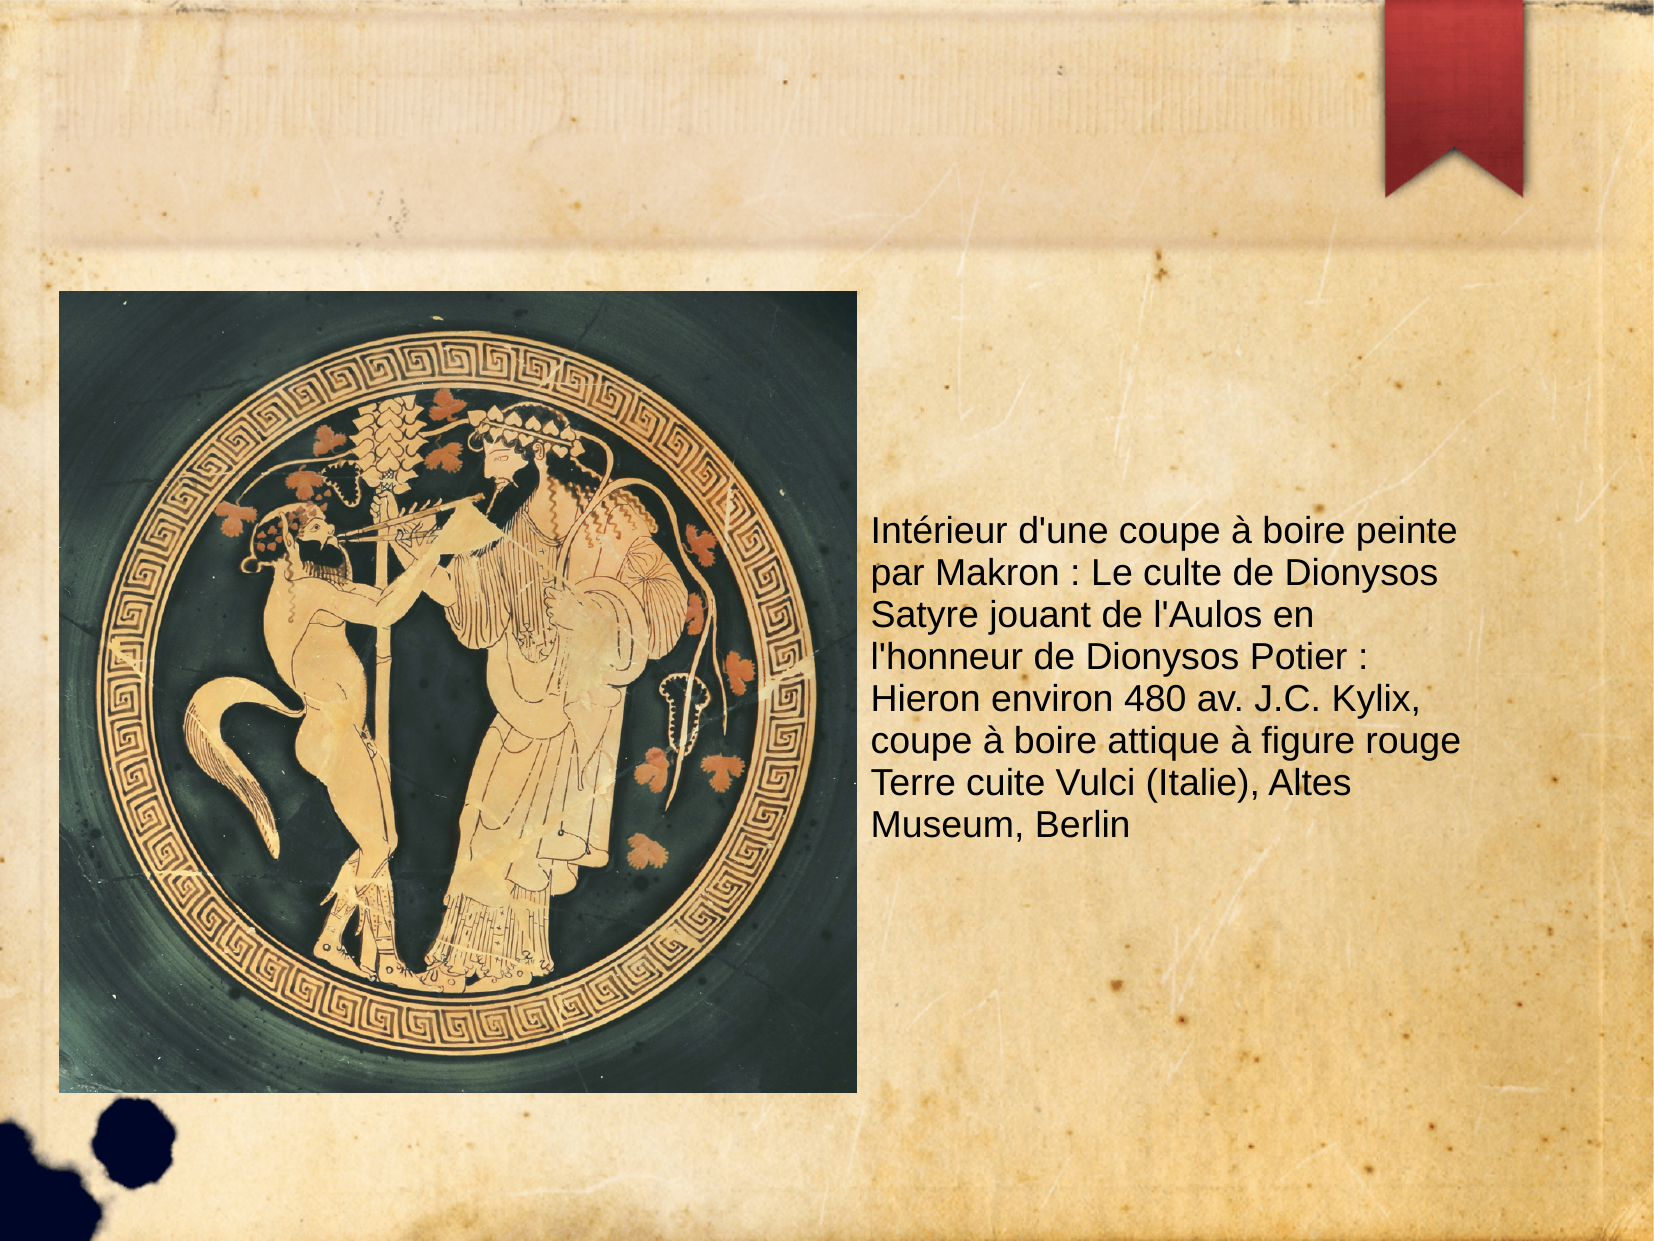

#
Intérieur d'une coupe à boire peinte par Makron : Le culte de Dionysos Satyre jouant de l'Aulos en l'honneur de Dionysos Potier : Hieron environ 480 av. J.C. Kylix, coupe à boire attique à figure rouge Terre cuite Vulci (Italie), Altes Museum, Berlin